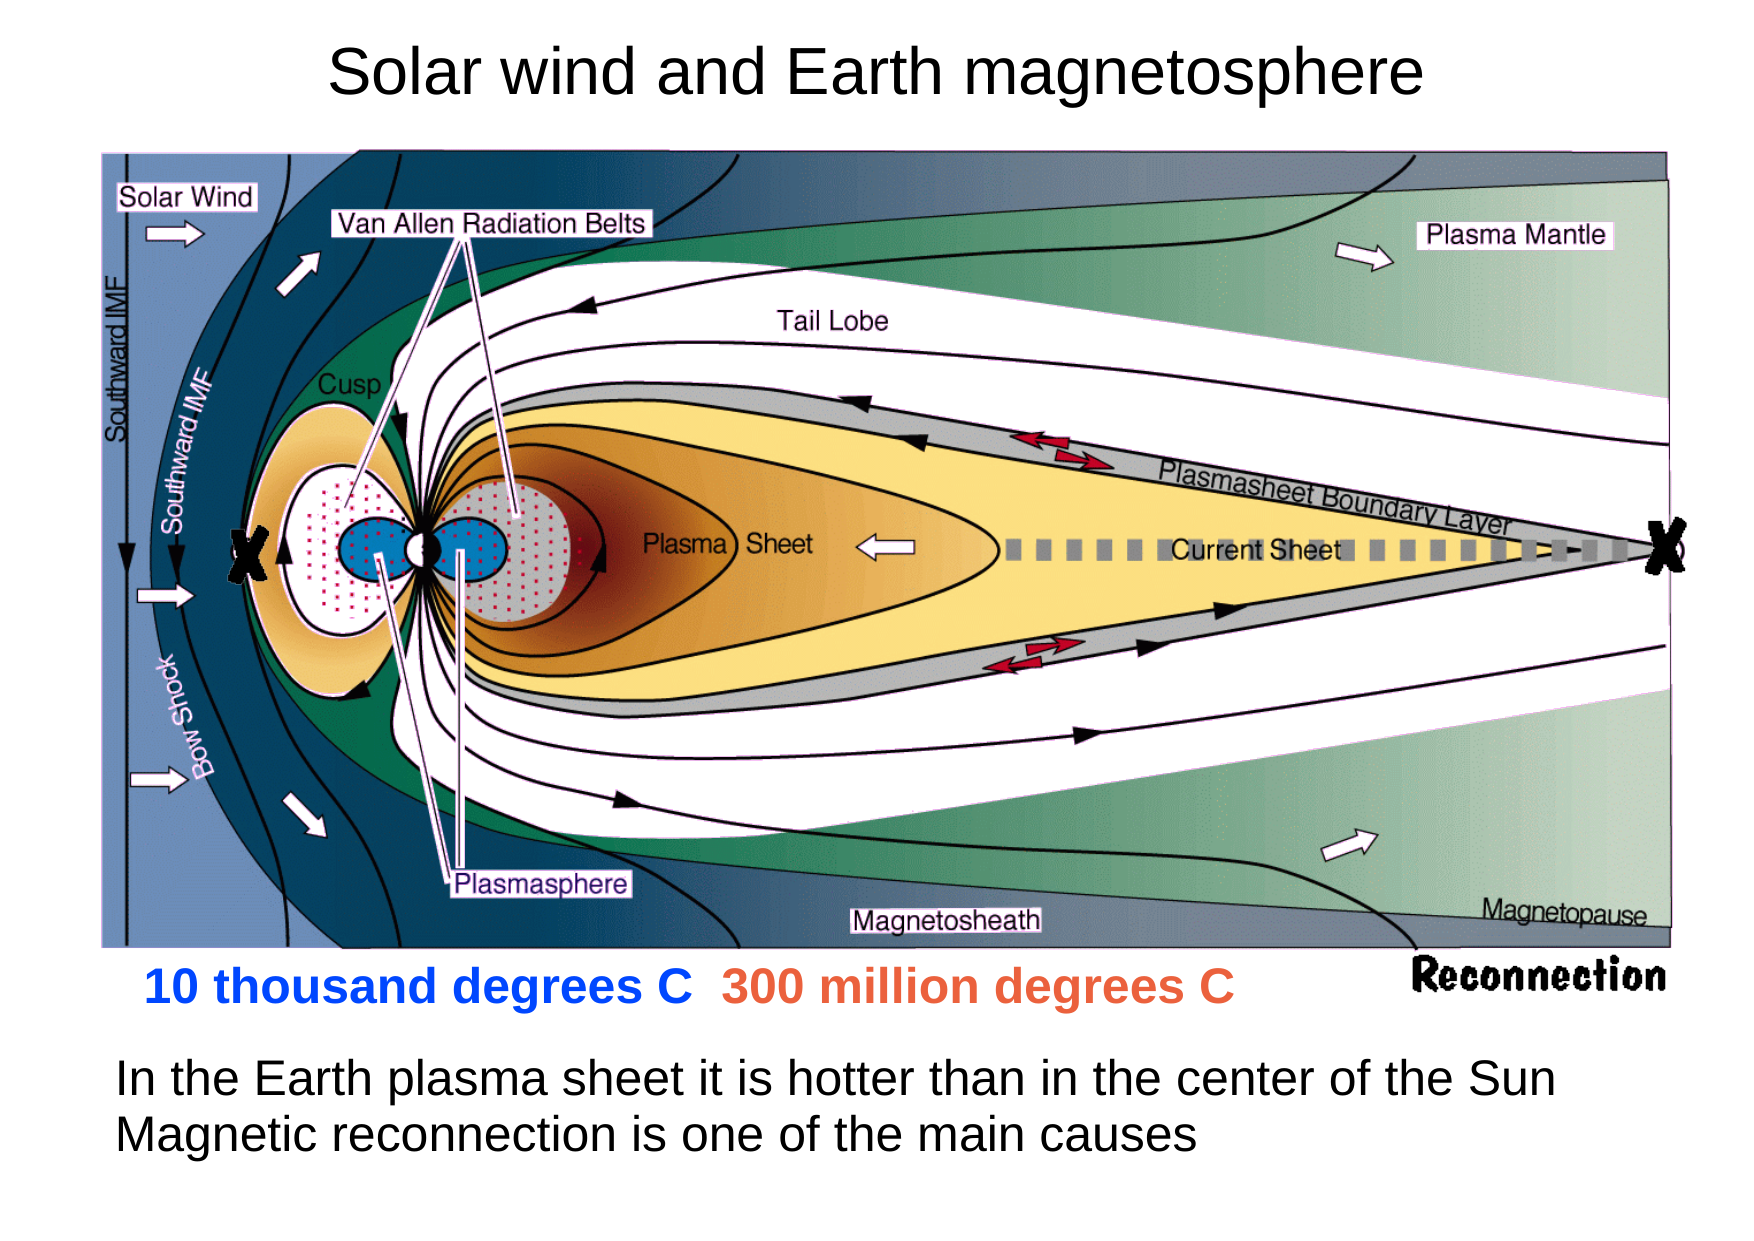

# Solar wind and Earth magnetosphere
10 thousand degrees C 300 million degrees C
In the Earth plasma sheet it is hotter than in the center of the Sun
Magnetic reconnection is one of the main causes